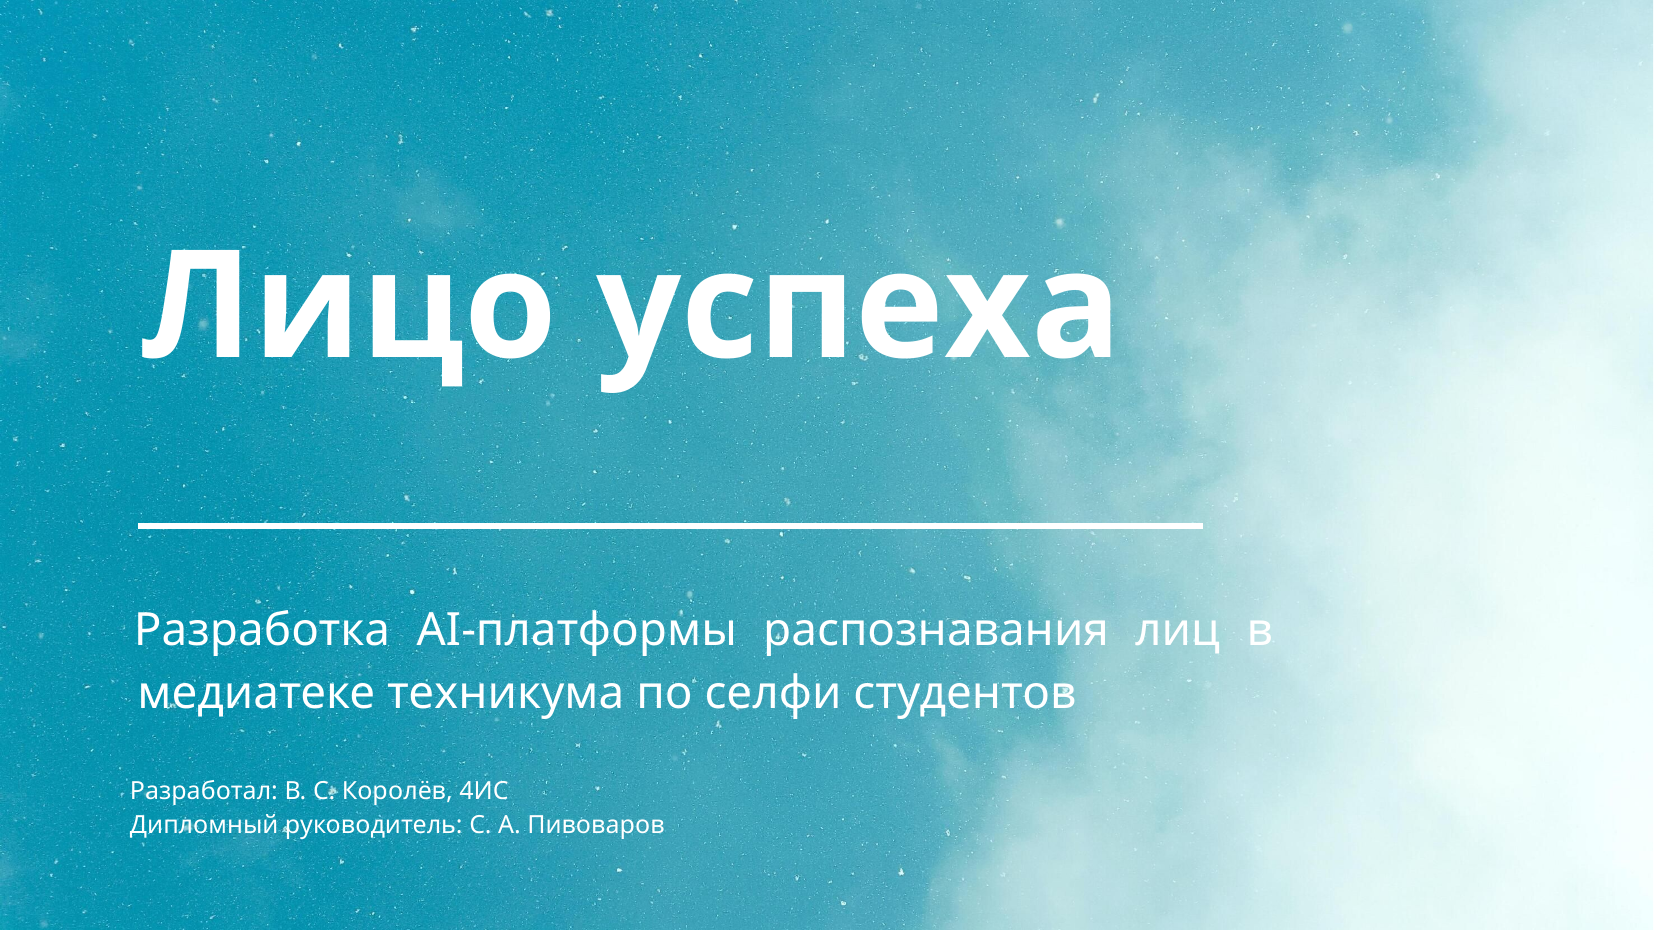

# Лицо успеха
Разработка AI-платформы распознавания лиц в медиатеке техникума по селфи студентов
Разработал: В. С. Королёв, 4ИС
Дипломный руководитель: С. А. Пивоваров